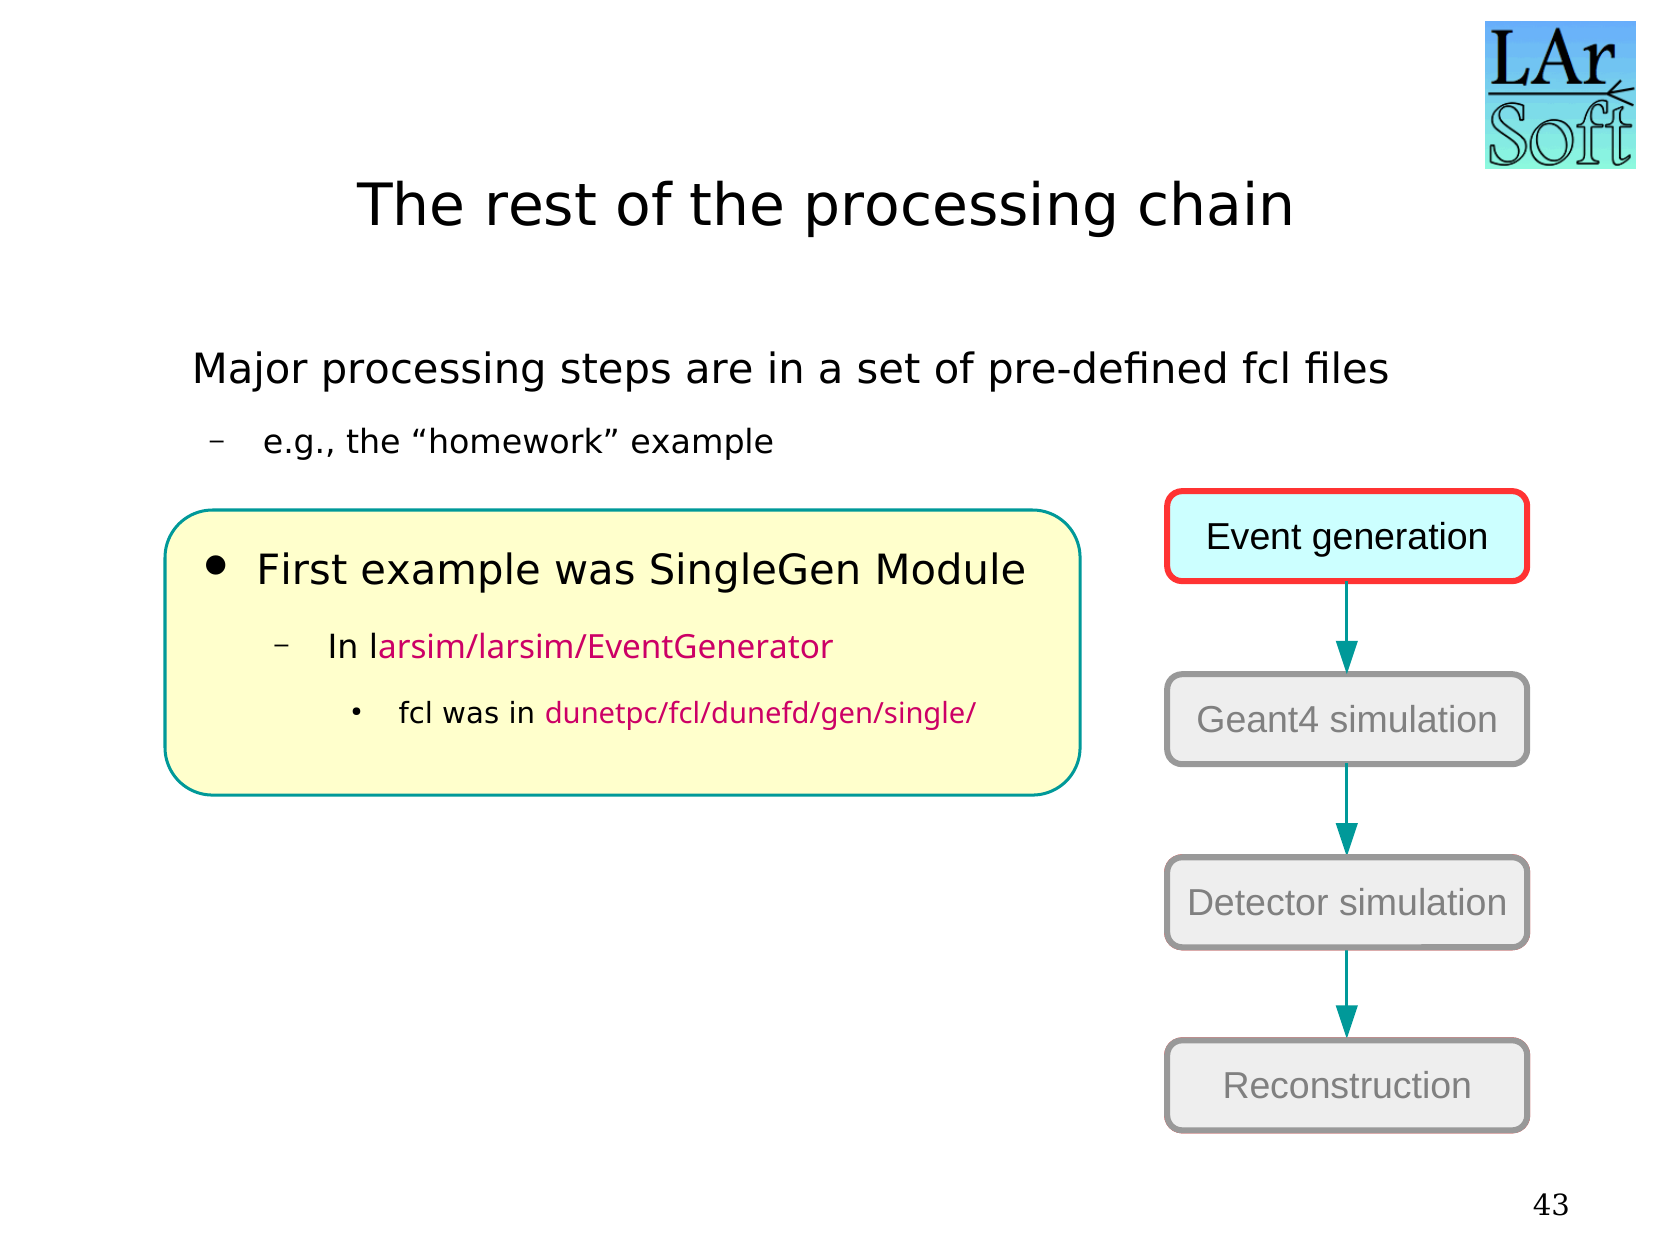

# The rest of the processing chain
Major processing steps are in a set of pre-defined fcl files
e.g., the “homework” example
Event generation
First example was SingleGen Module
In larsim/larsim/EventGenerator
fcl was in dunetpc/fcl/dunefd/gen/single/
Geant4 simulation
Detector simulation
Detector simulation
Reconstruction
Reconstruction
43